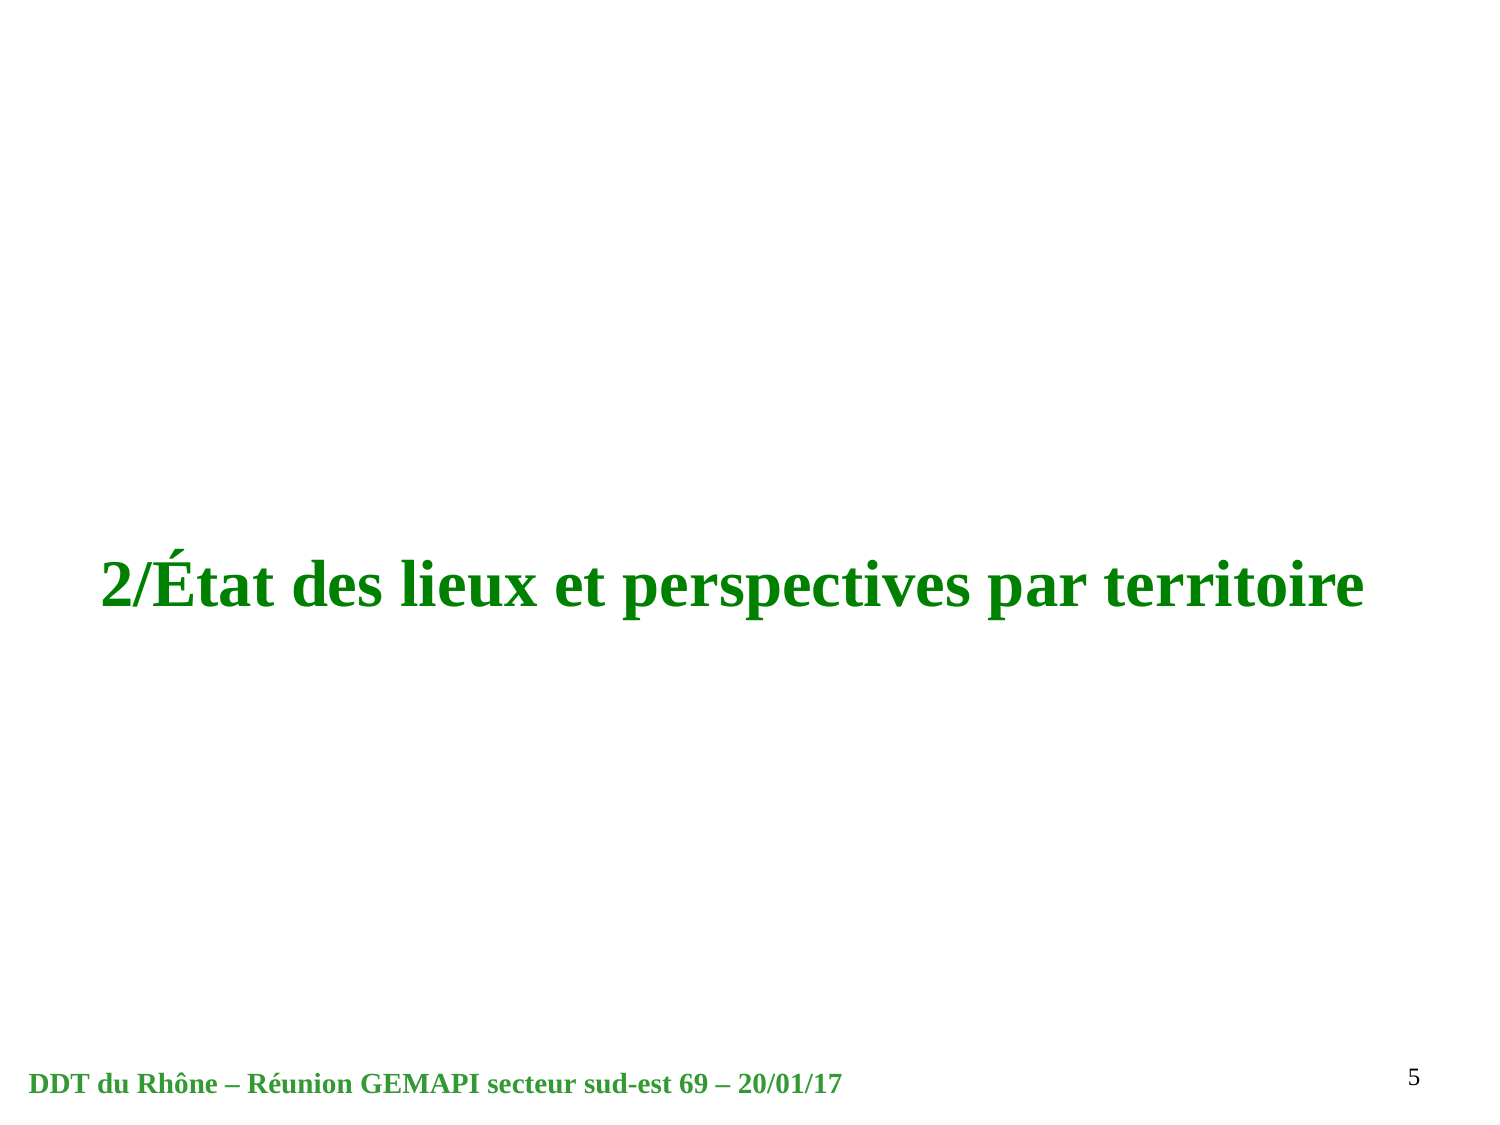

# 2/État des lieux et perspectives par territoire
5